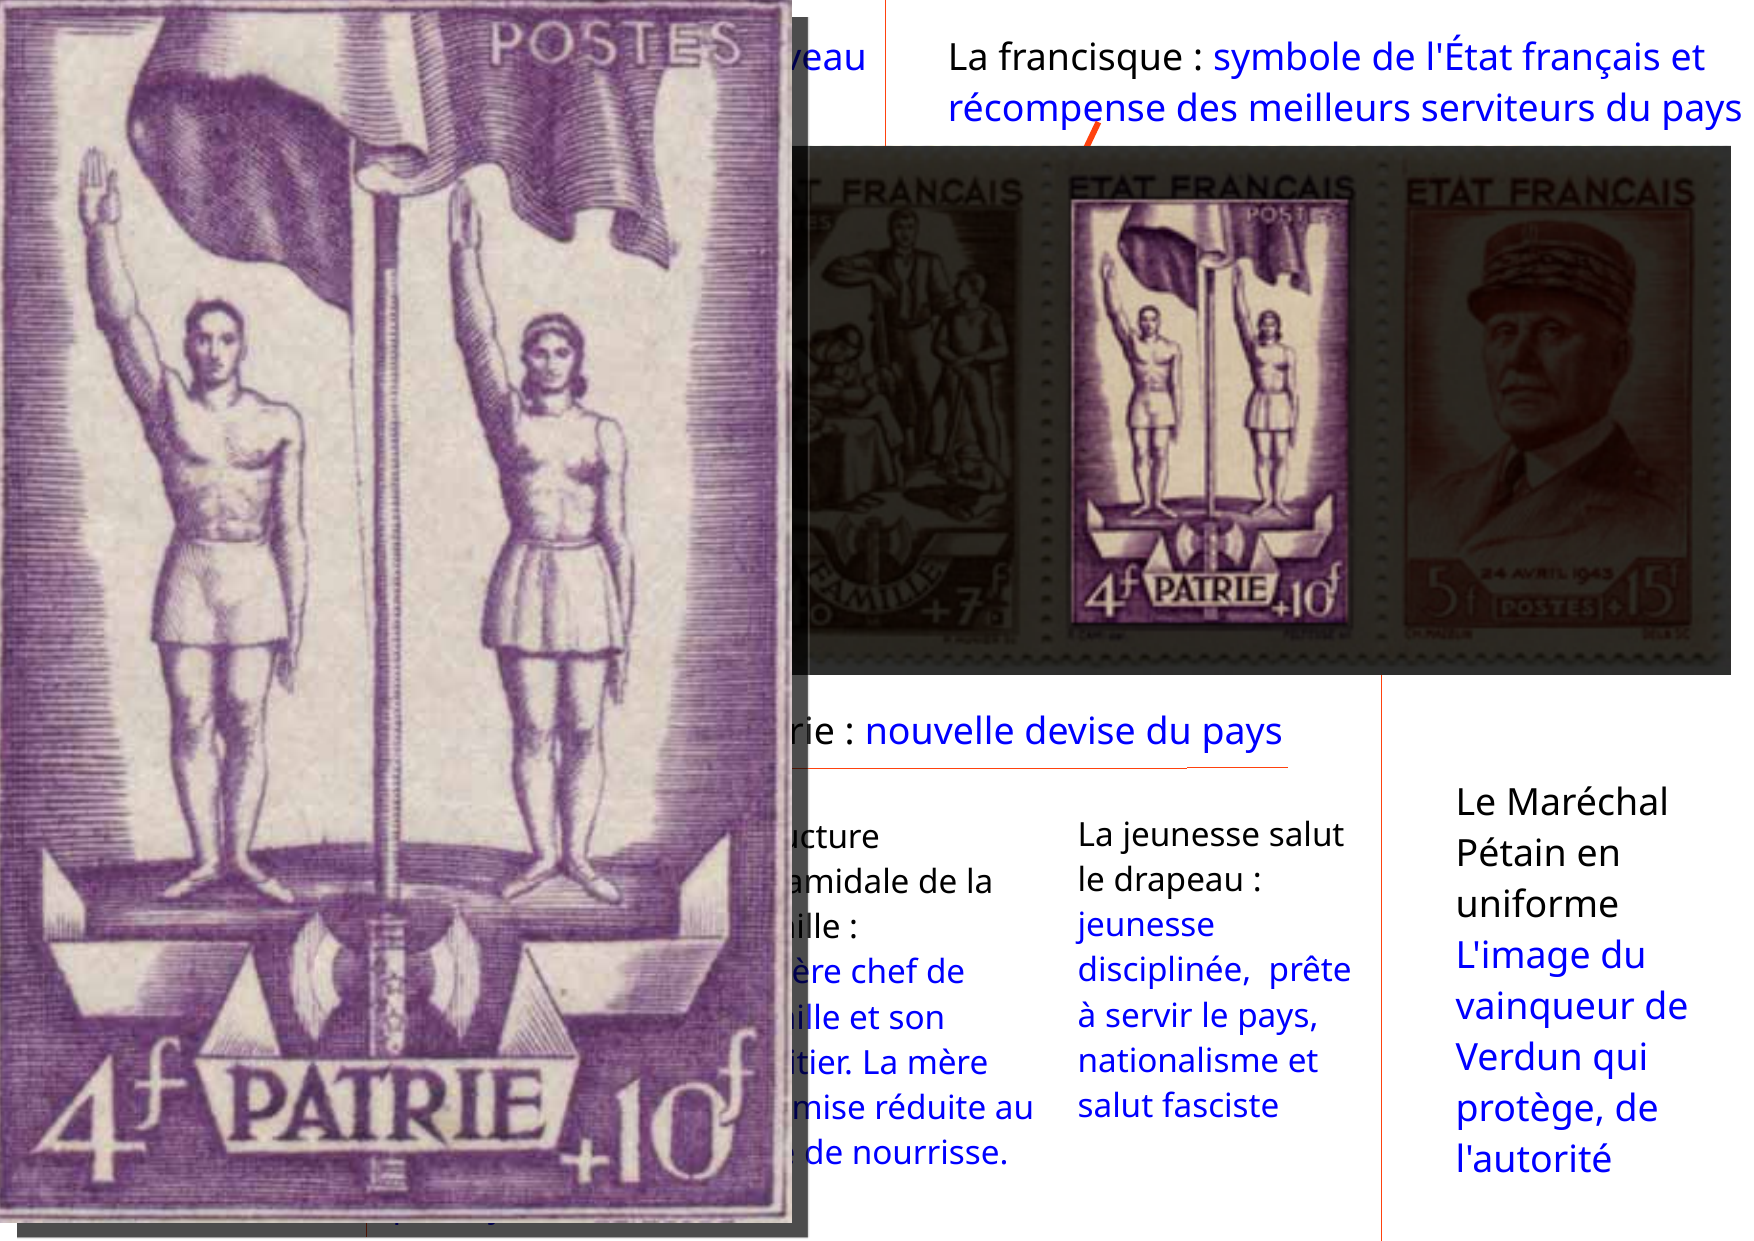

Pays émetteur : État Français, nom du nouveau régime politique
La francisque : symbole de l'État français et récompense des meilleurs serviteurs du pays
Travail, Famille, Patrie : nouvelle devise du pays
Le Maréchal Pétain en civil
L'image du bon vieillard, père de la Patrie
Le paysan moissonnant à la faux.
Tradition et travail sain lié à la force physique, S'oppose au monde de la spéculation boursière incarné par le juif
Le Maréchal Pétain en uniforme
L'image du vainqueur de Verdun qui protège, de l'autorité
La jeunesse salut le drapeau :
jeunesse disciplinée, prête à servir le pays, nationalisme et salut fasciste
Structure pyramidale de la famille :
le père chef de famille et son héritier. La mère soumise réduite au rôle de nourrisse.